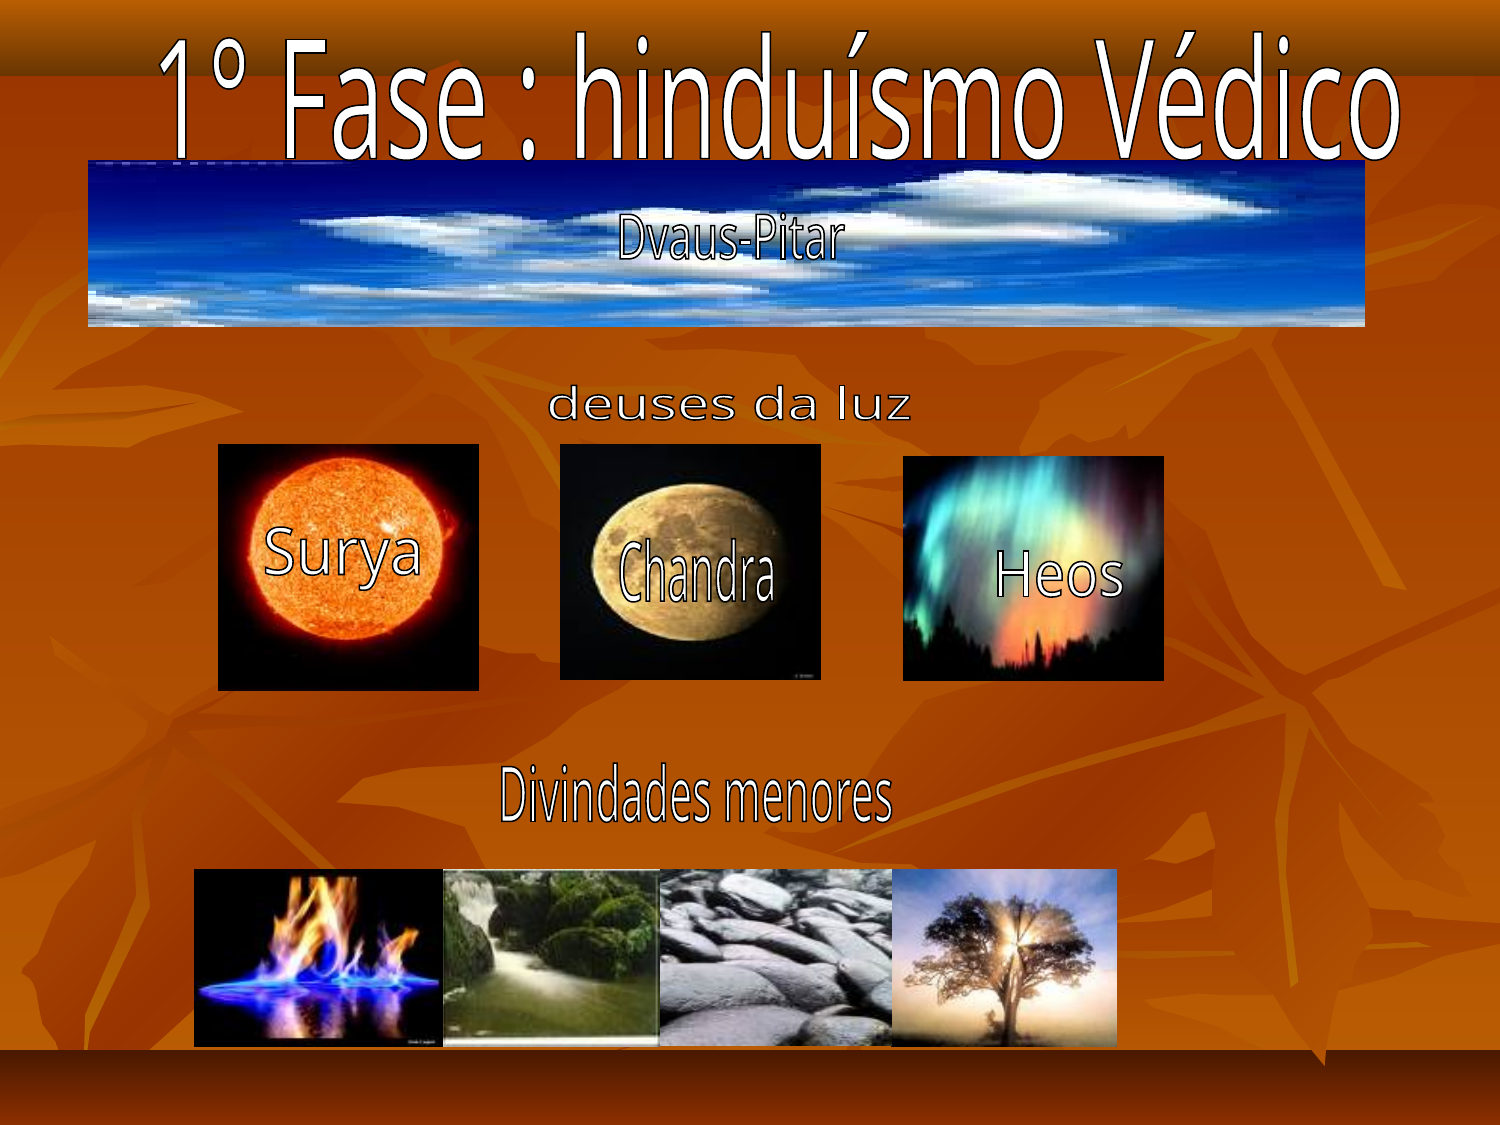

1° Fase : hinduísmo Védico
Dvaus-Pitar
deuses da luz
Surya
Chandra
Heos
Divindades menores